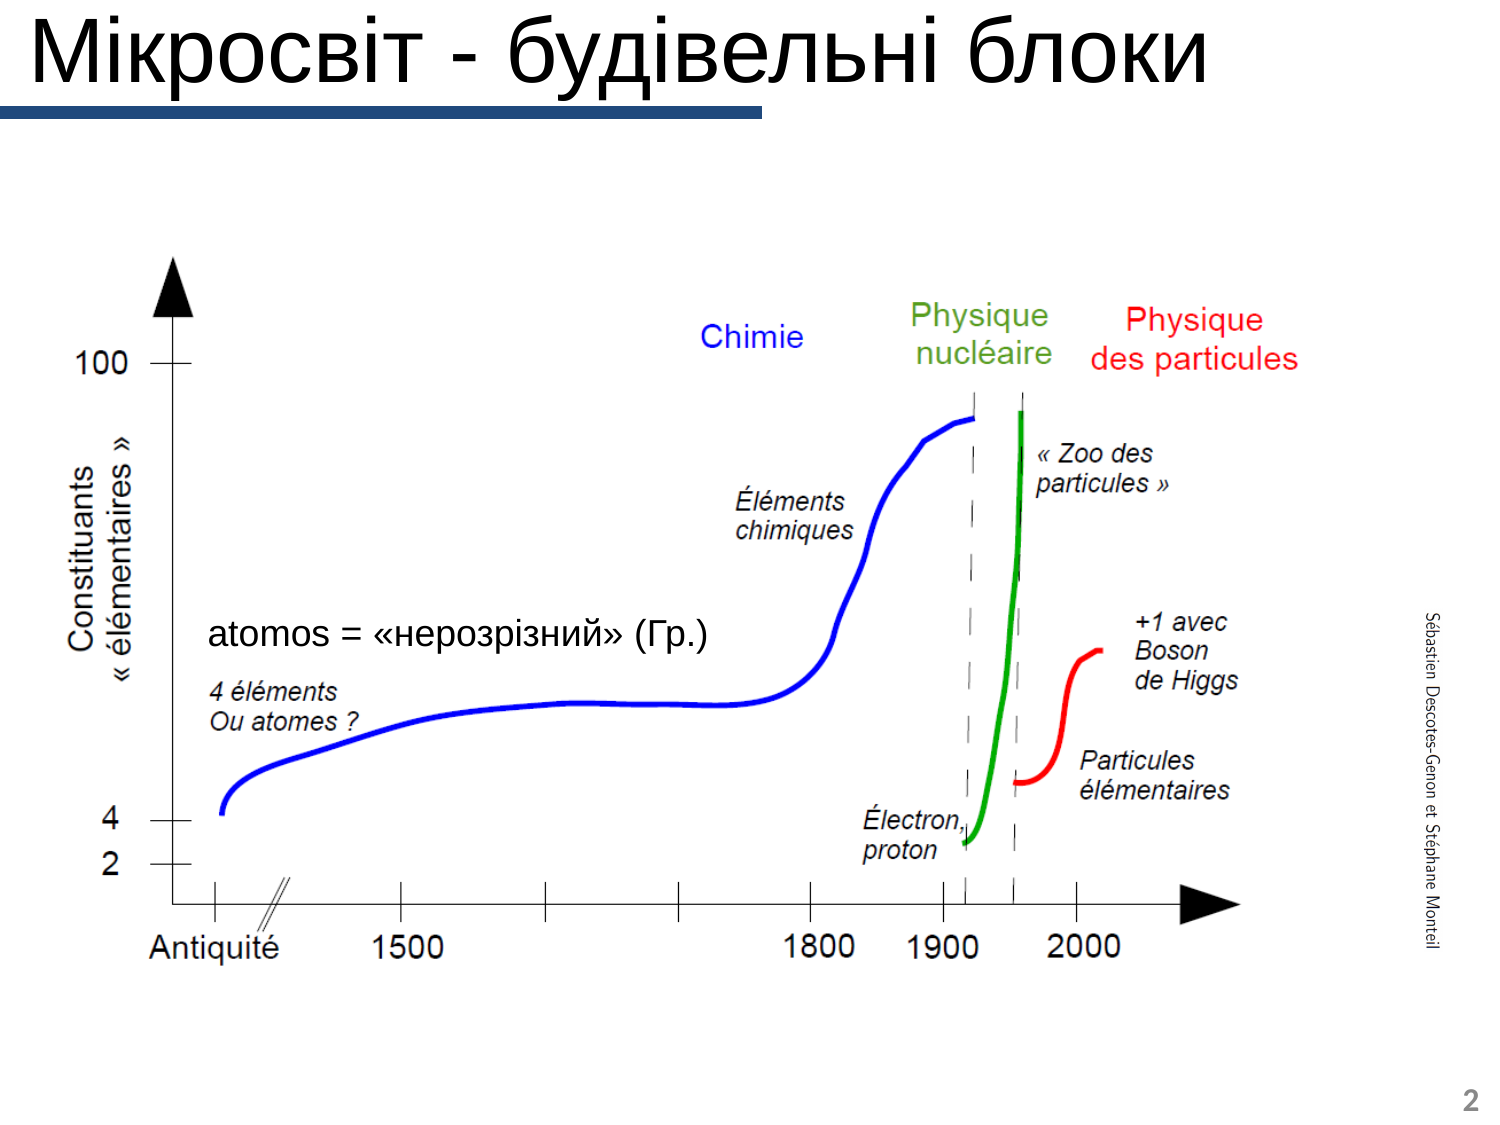

Мікросвіт - будівельні блоки
atomos = «нерозрізний» (Гр.)
1